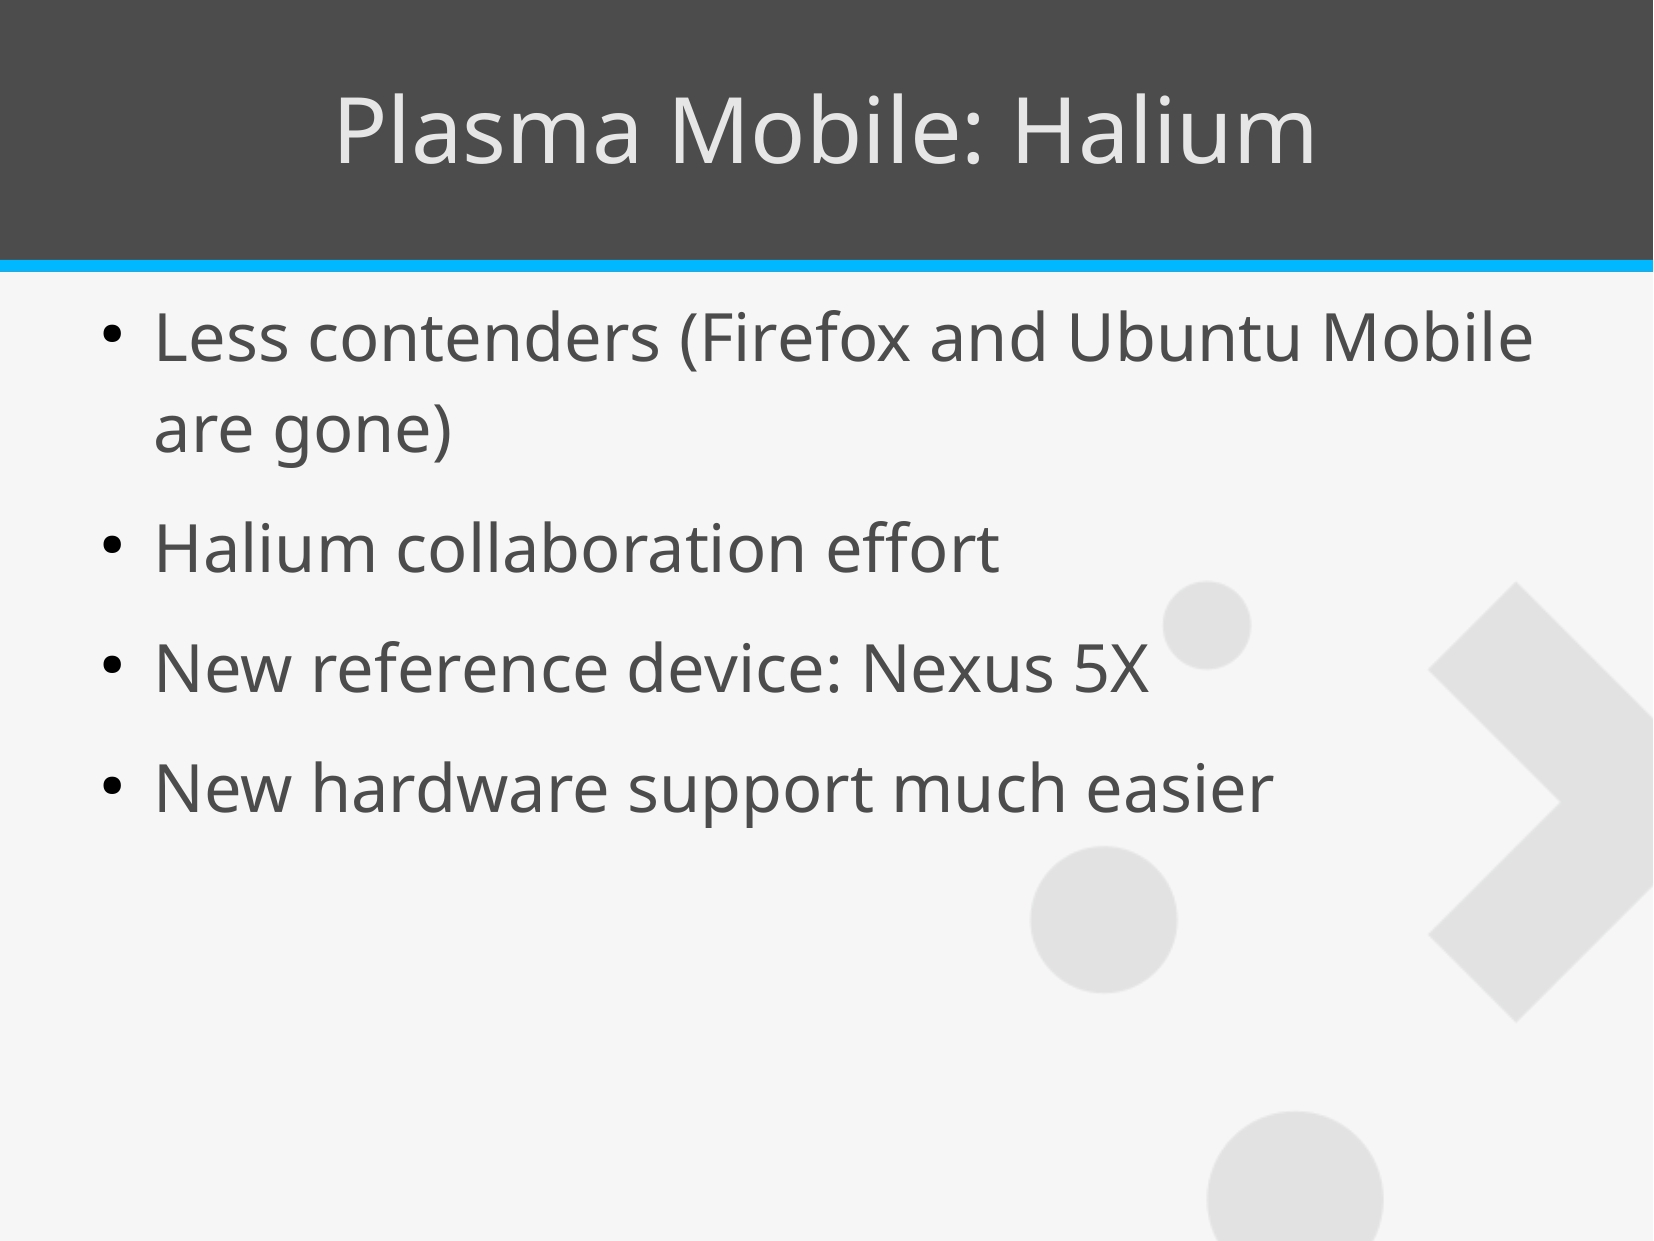

# Plasma Mobile: Halium
Less contenders (Firefox and Ubuntu Mobile are gone)
Halium collaboration effort
New reference device: Nexus 5X
New hardware support much easier